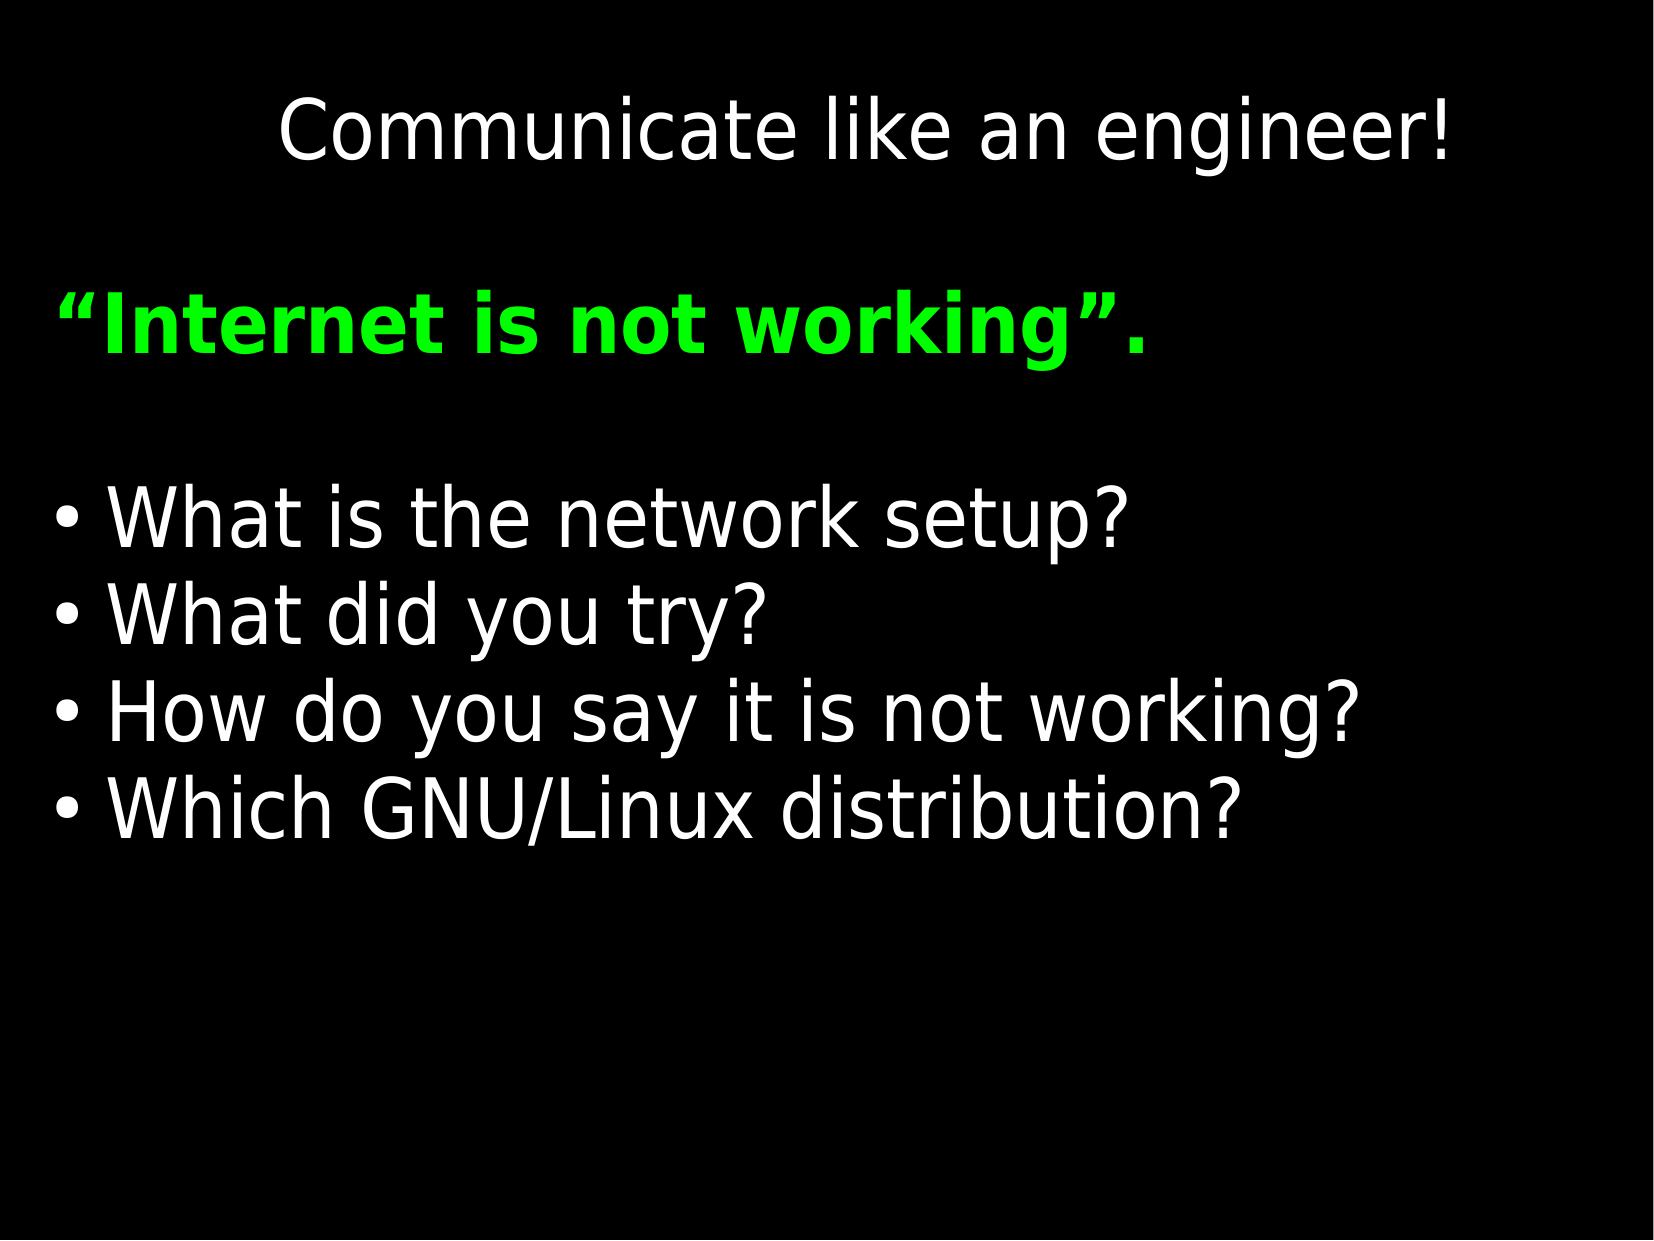

Communicate like an engineer!
“Internet is not working”.
 What is the network setup?
 What did you try?
 How do you say it is not working?
 Which GNU/Linux distribution?